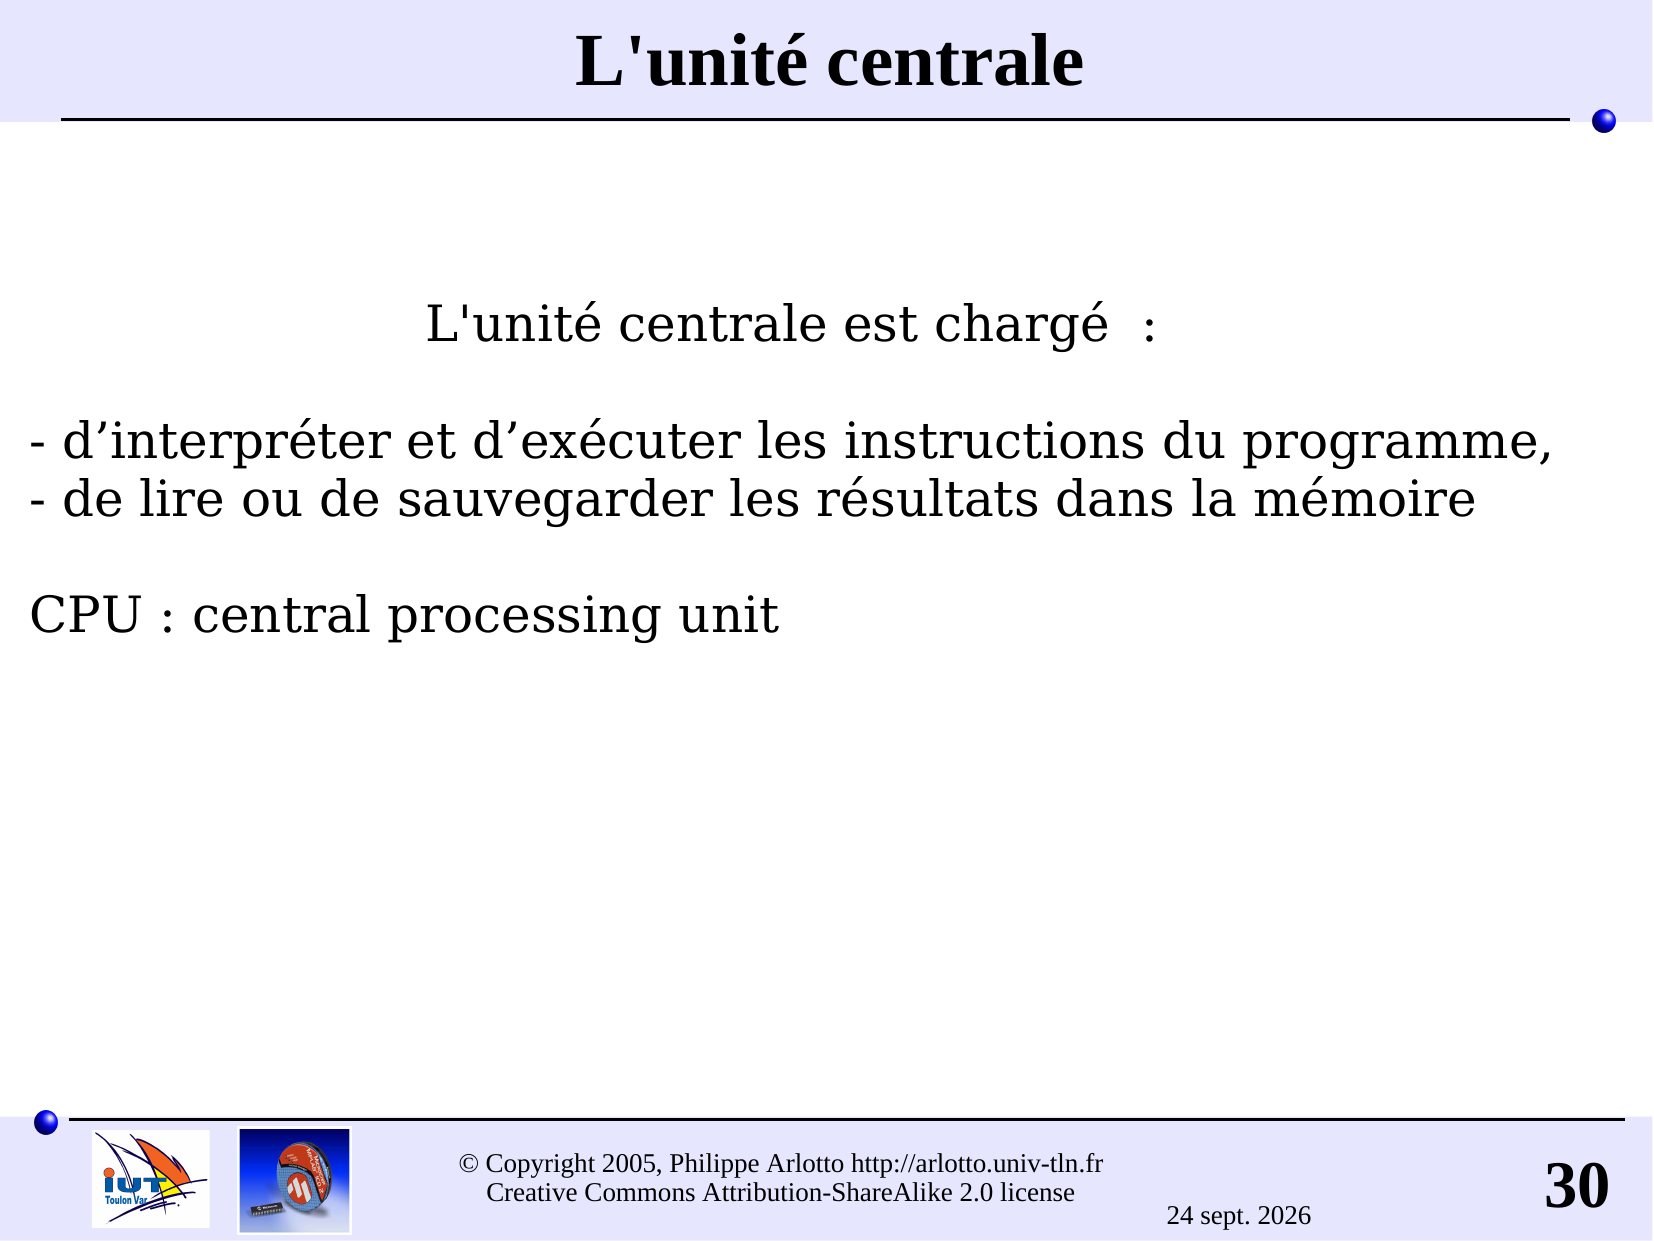

# L'unité centrale
L'unité centrale est chargé :
- d’interpréter et d’exécuter les instructions du programme,
- de lire ou de sauvegarder les résultats dans la mémoire
CPU : central processing unit